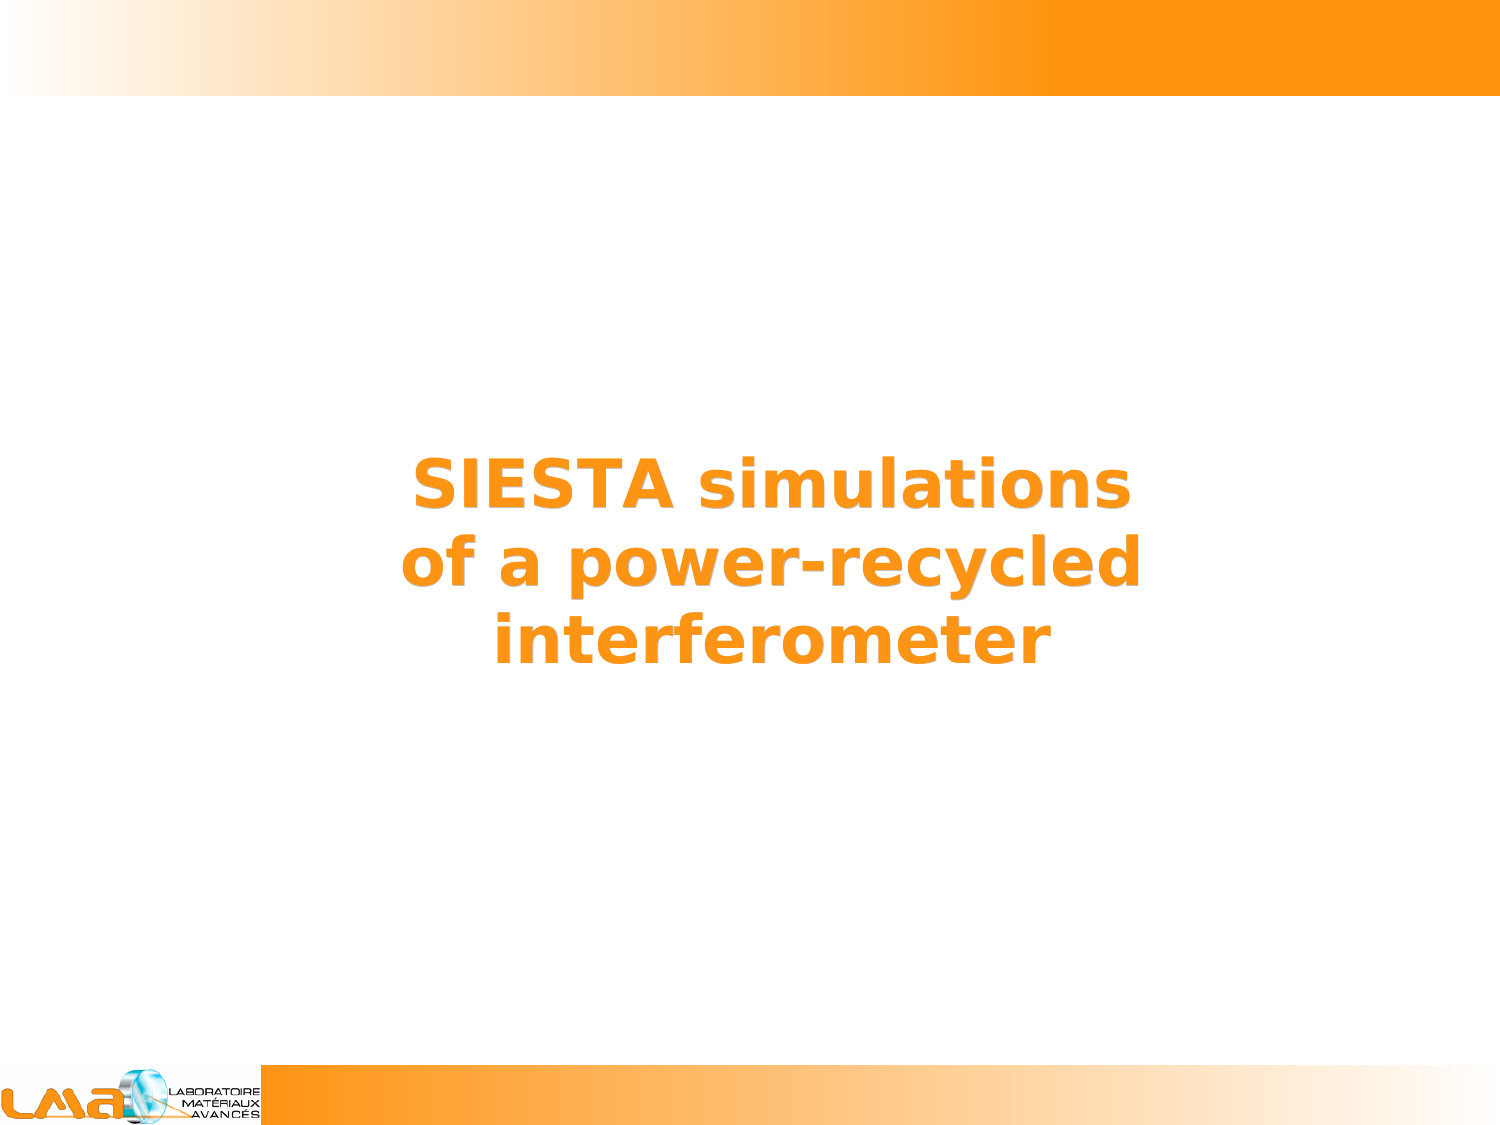

# SIESTA simulations of a power-recycled interferometer